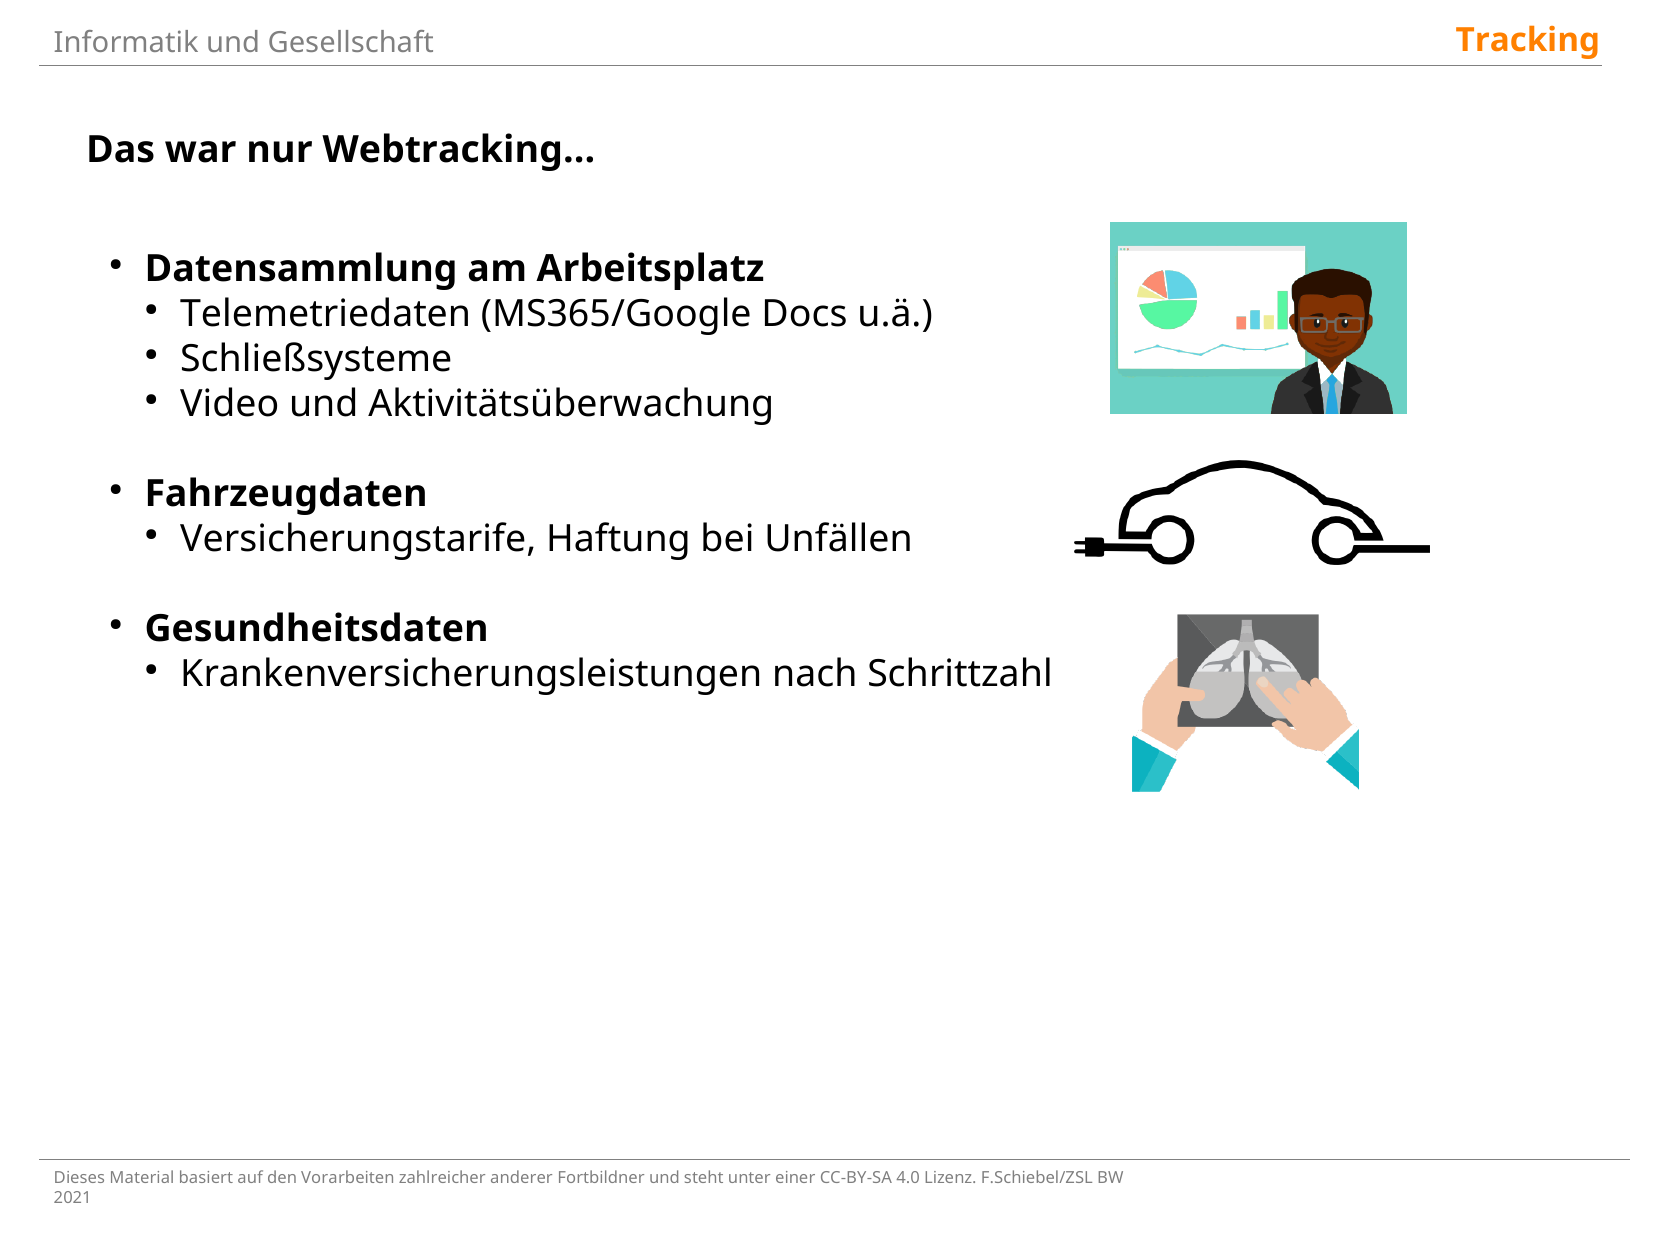

Tracking
Informatik und Gesellschaft
Das war nur Webtracking...
Datensammlung am Arbeitsplatz
Telemetriedaten (MS365/Google Docs u.ä.)
Schließsysteme
Video und Aktivitätsüberwachung
Fahrzeugdaten
Versicherungstarife, Haftung bei Unfällen
Gesundheitsdaten
Krankenversicherungsleistungen nach Schrittzahl